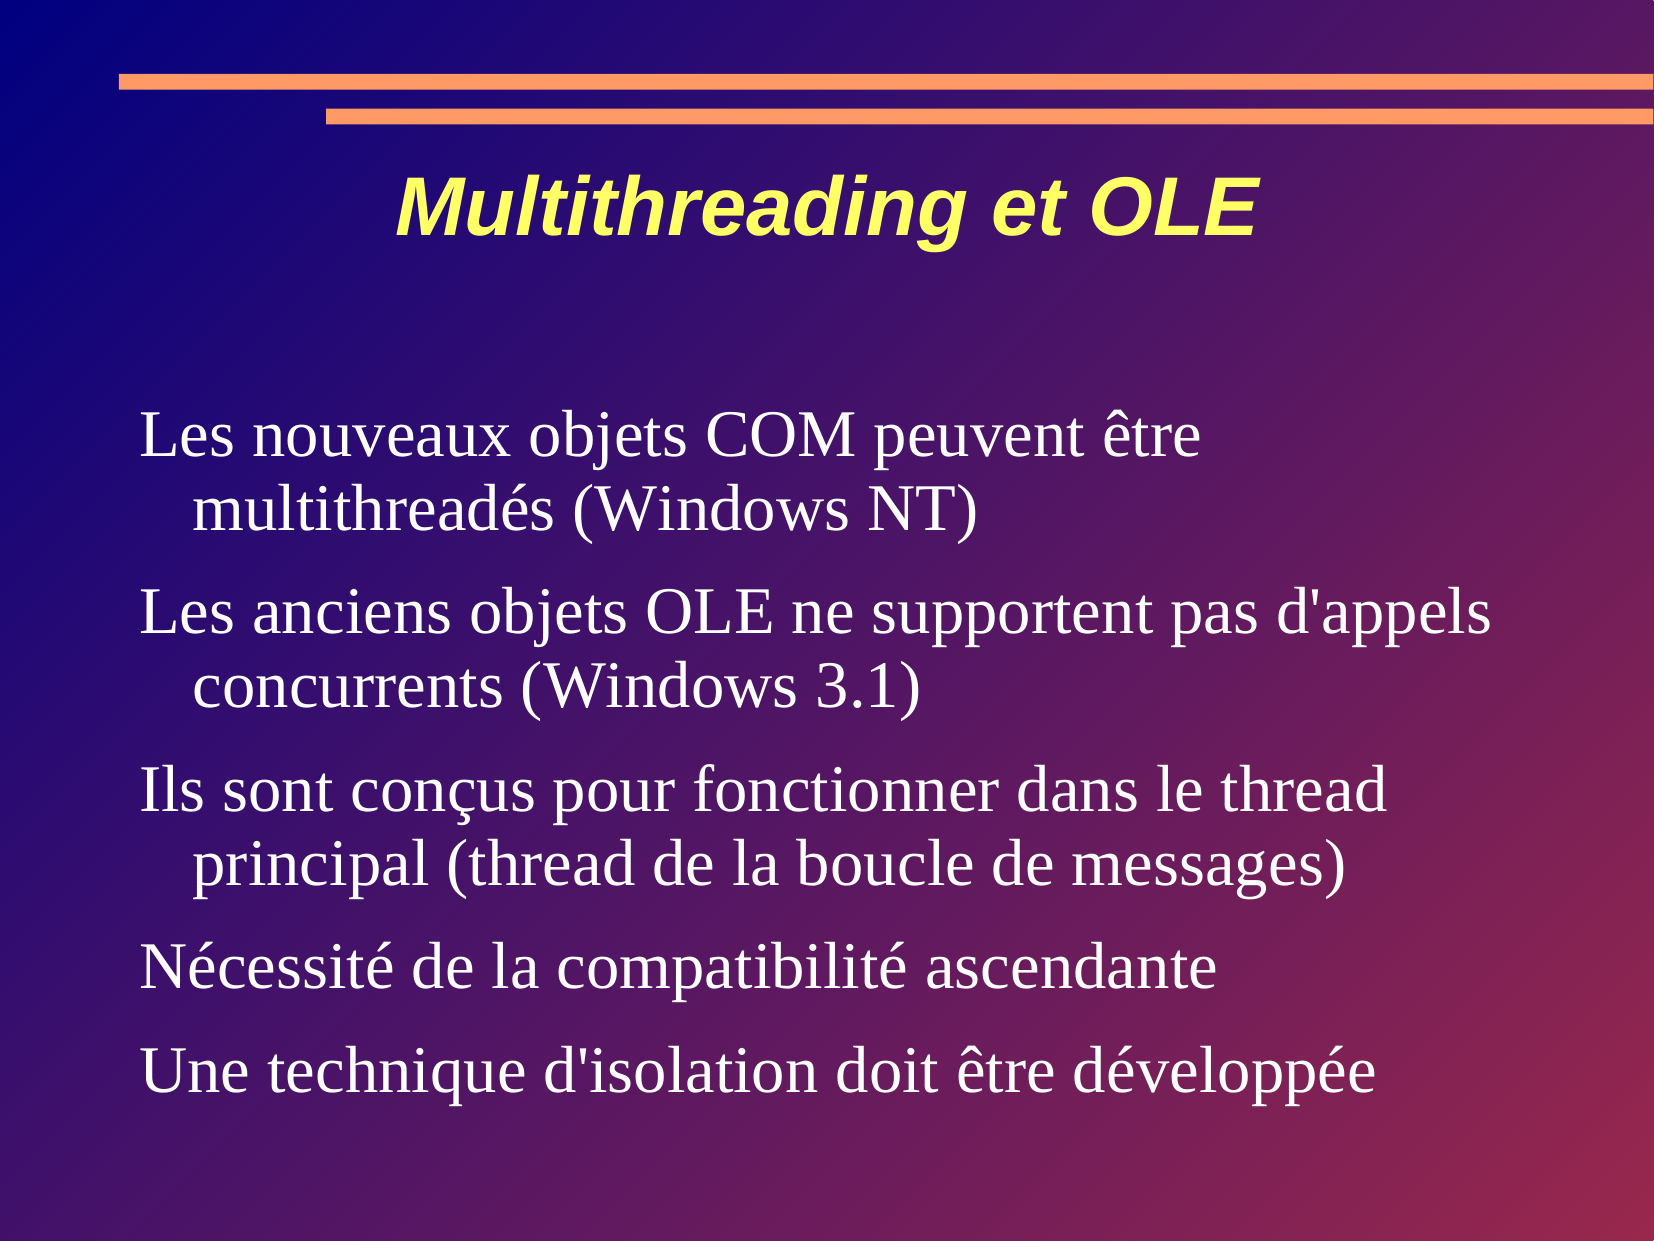

# Multithreading et OLE
Les nouveaux objets COM peuvent être multithreadés (Windows NT)
Les anciens objets OLE ne supportent pas d'appels concurrents (Windows 3.1)
Ils sont conçus pour fonctionner dans le thread principal (thread de la boucle de messages)
Nécessité de la compatibilité ascendante
Une technique d'isolation doit être développée